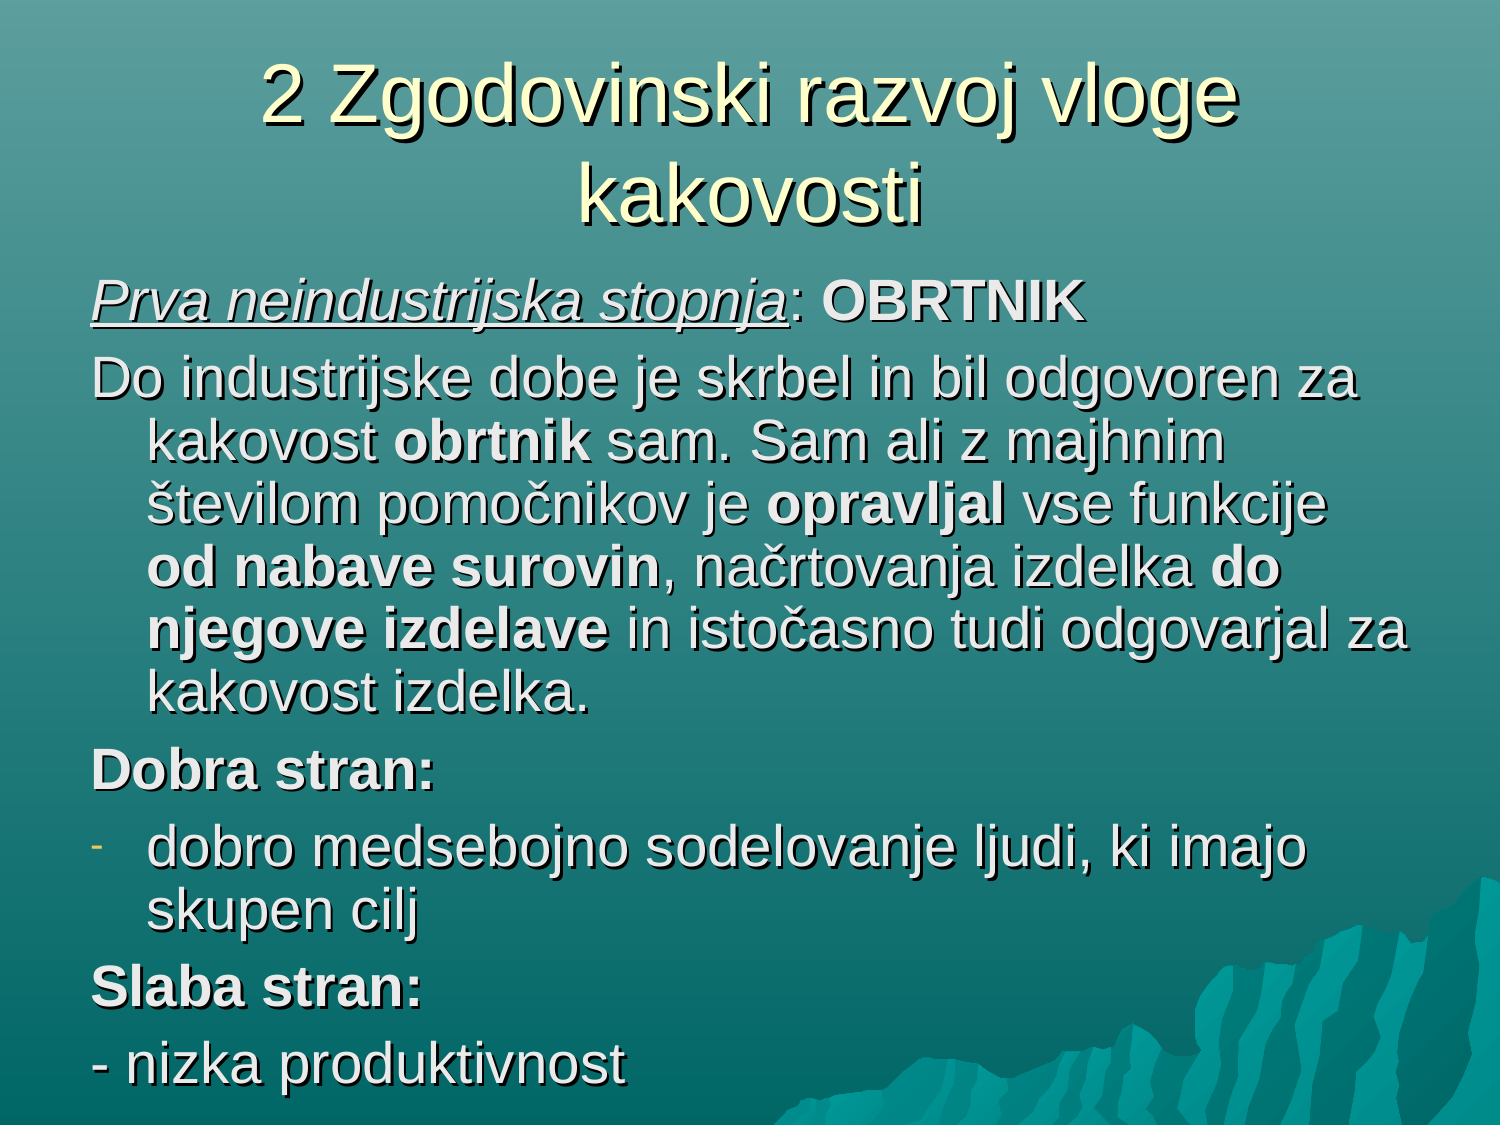

# 2 Zgodovinski razvoj vloge kakovosti
Prva neindustrijska stopnja: OBRTNIK
Do industrijske dobe je skrbel in bil odgovoren za kakovost obrtnik sam. Sam ali z majhnim številom pomočnikov je opravljal vse funkcije od nabave surovin, načrtovanja izdelka do njegove izdelave in istočasno tudi odgovarjal za kakovost izdelka.
Dobra stran:
dobro medsebojno sodelovanje ljudi, ki imajo skupen cilj
Slaba stran:
- nizka produktivnost